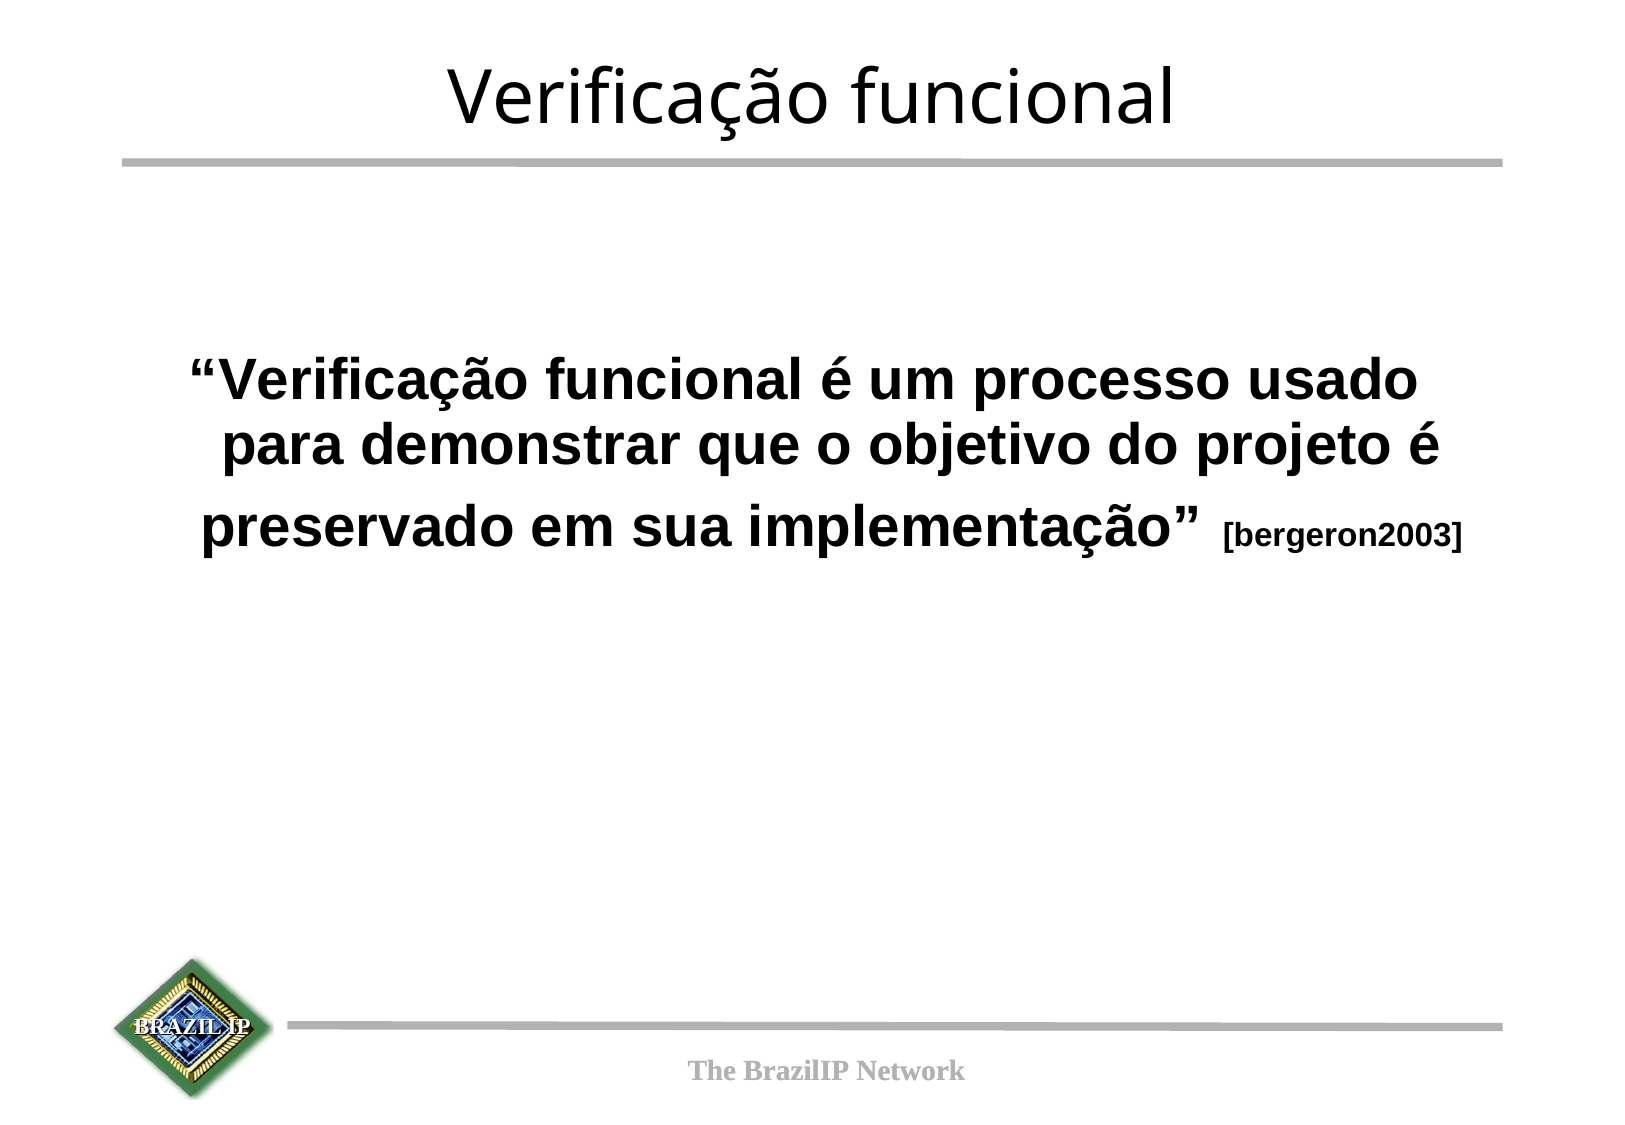

# Verificação funcional
“Verificação funcional é um processo usado para demonstrar que o objetivo do projeto é preservado em sua implementação” [bergeron2003]